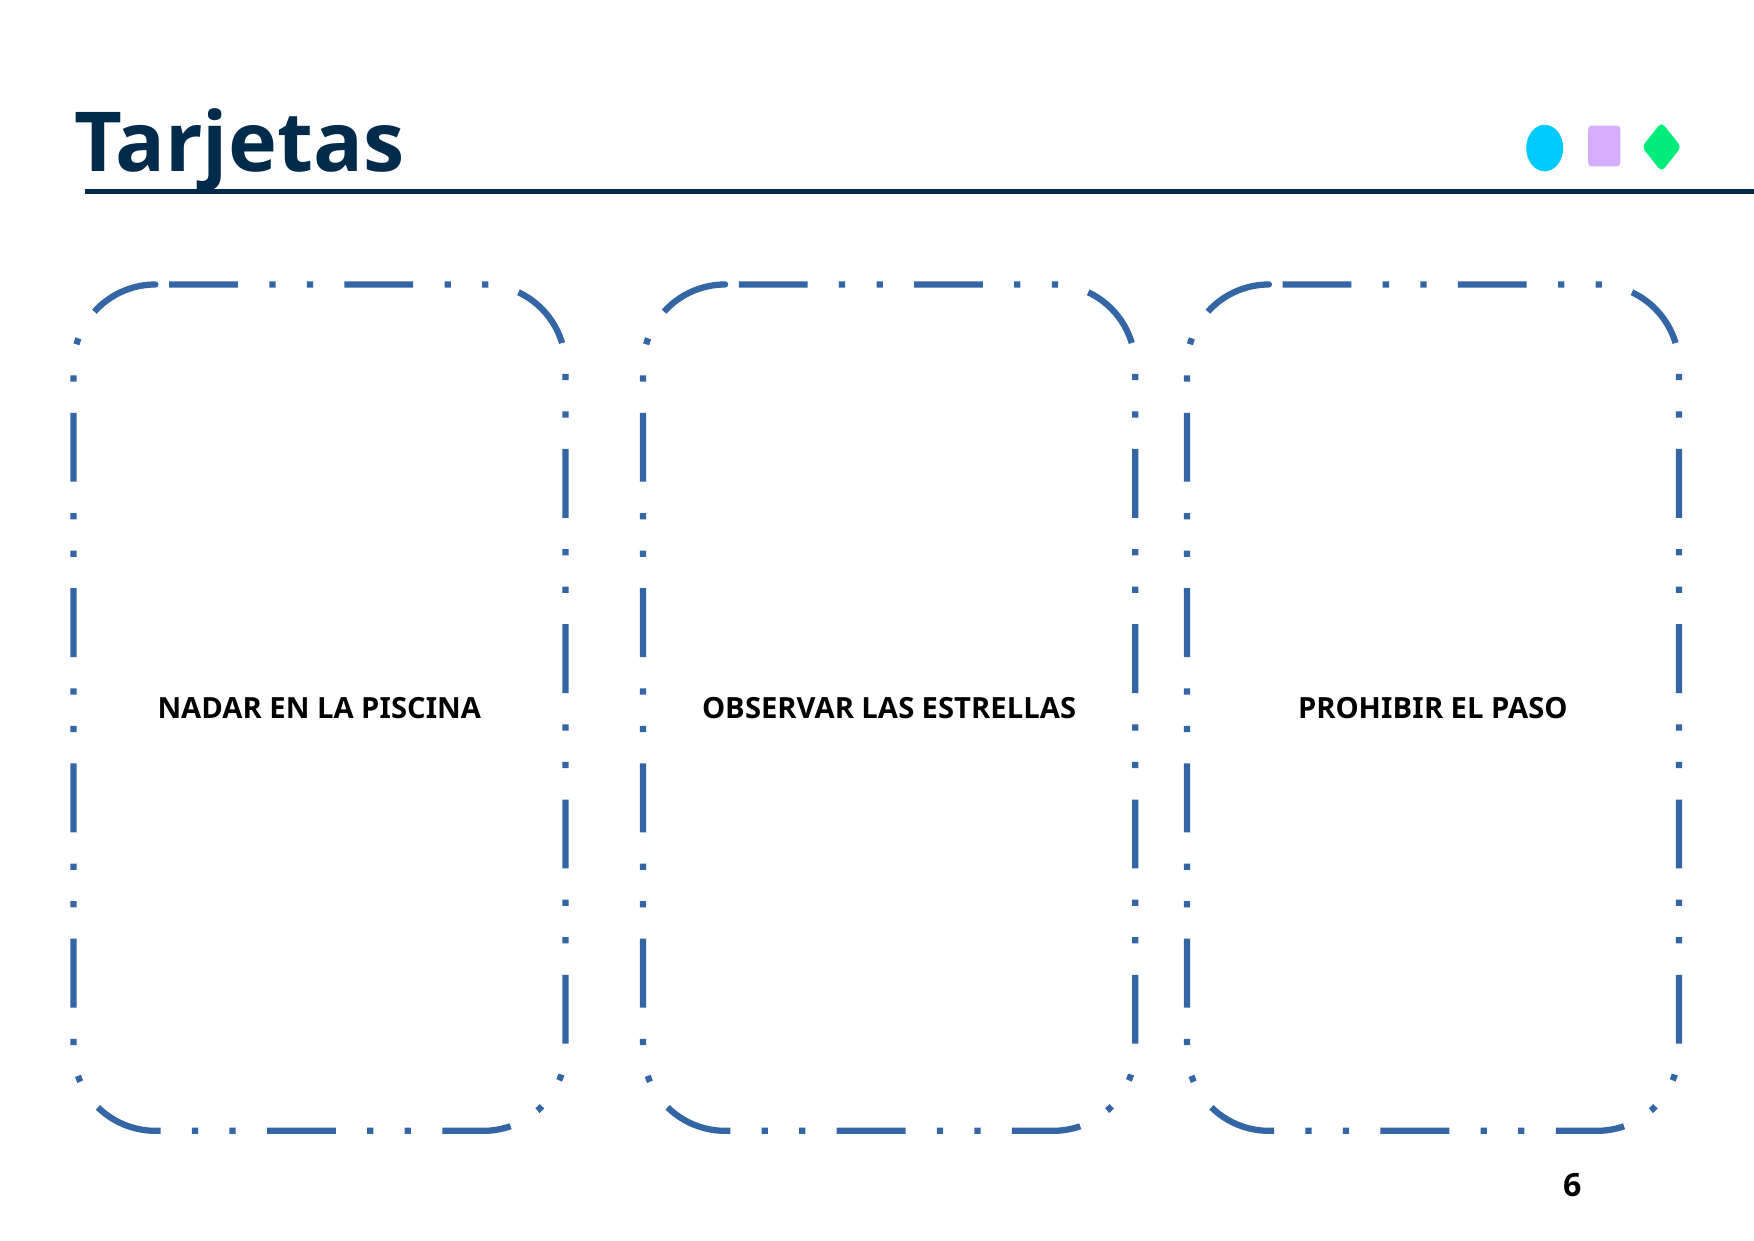

# Tarjetas
NADAR EN LA PISCINA
OBSERVAR LAS ESTRELLAS
PROHIBIR EL PASO